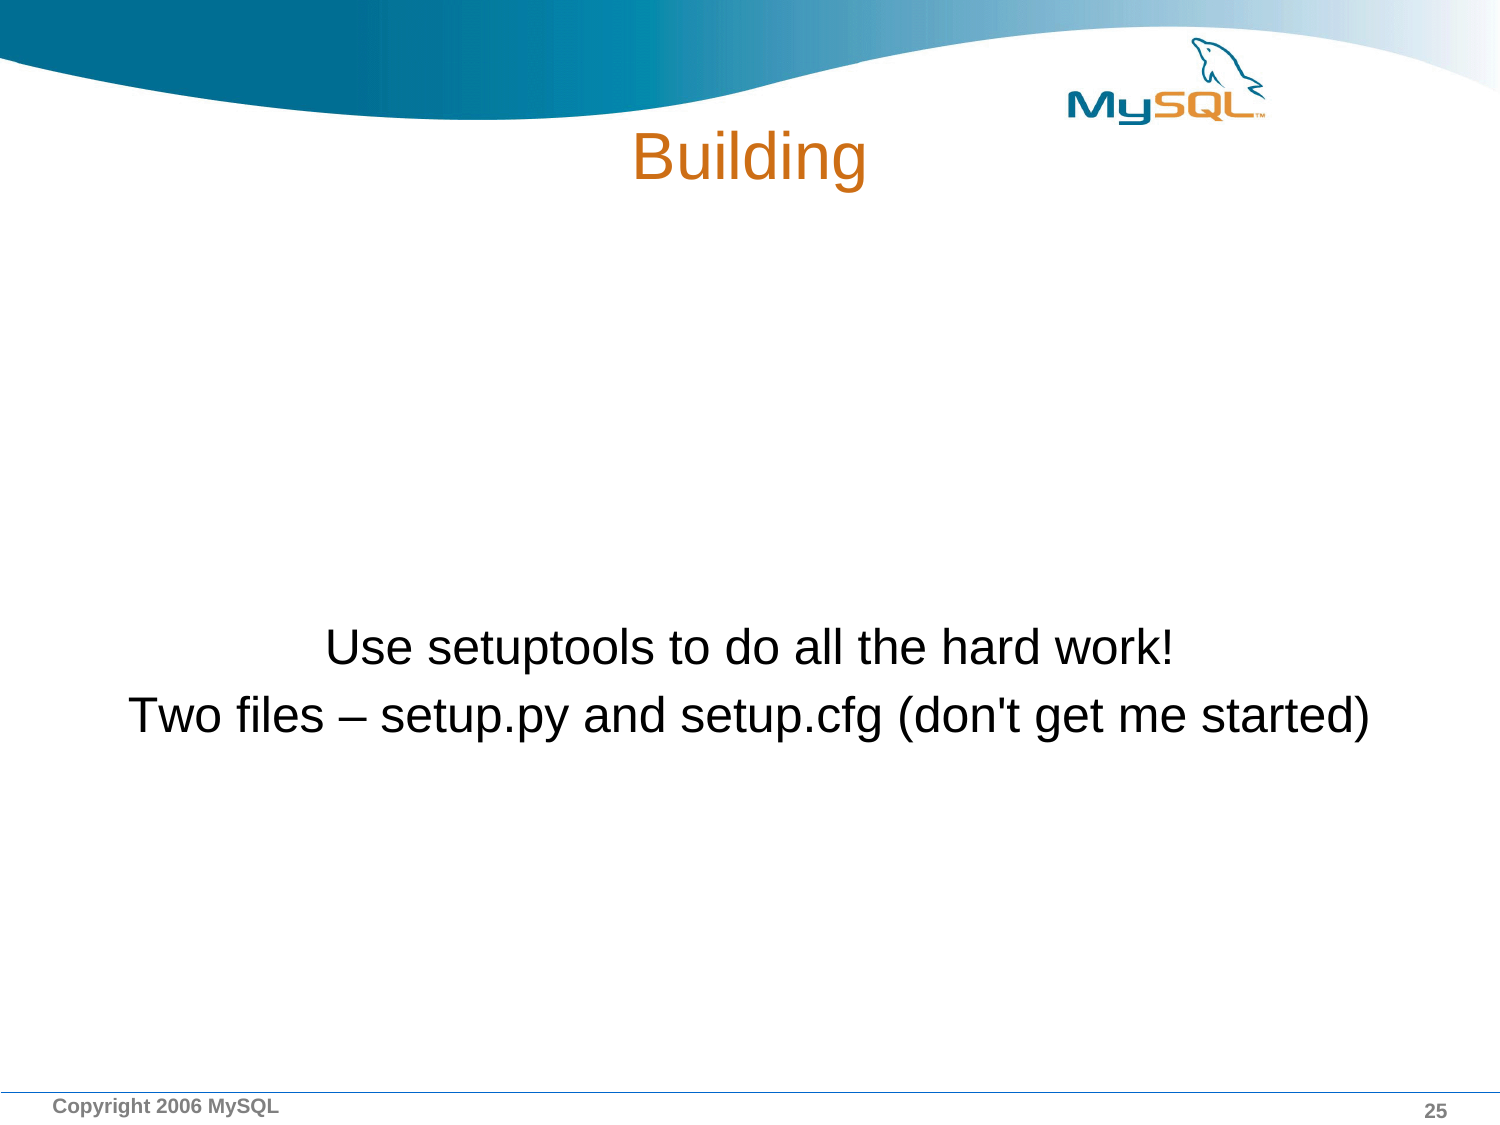

# Building
Use setuptools to do all the hard work!
Two files – setup.py and setup.cfg (don't get me started)